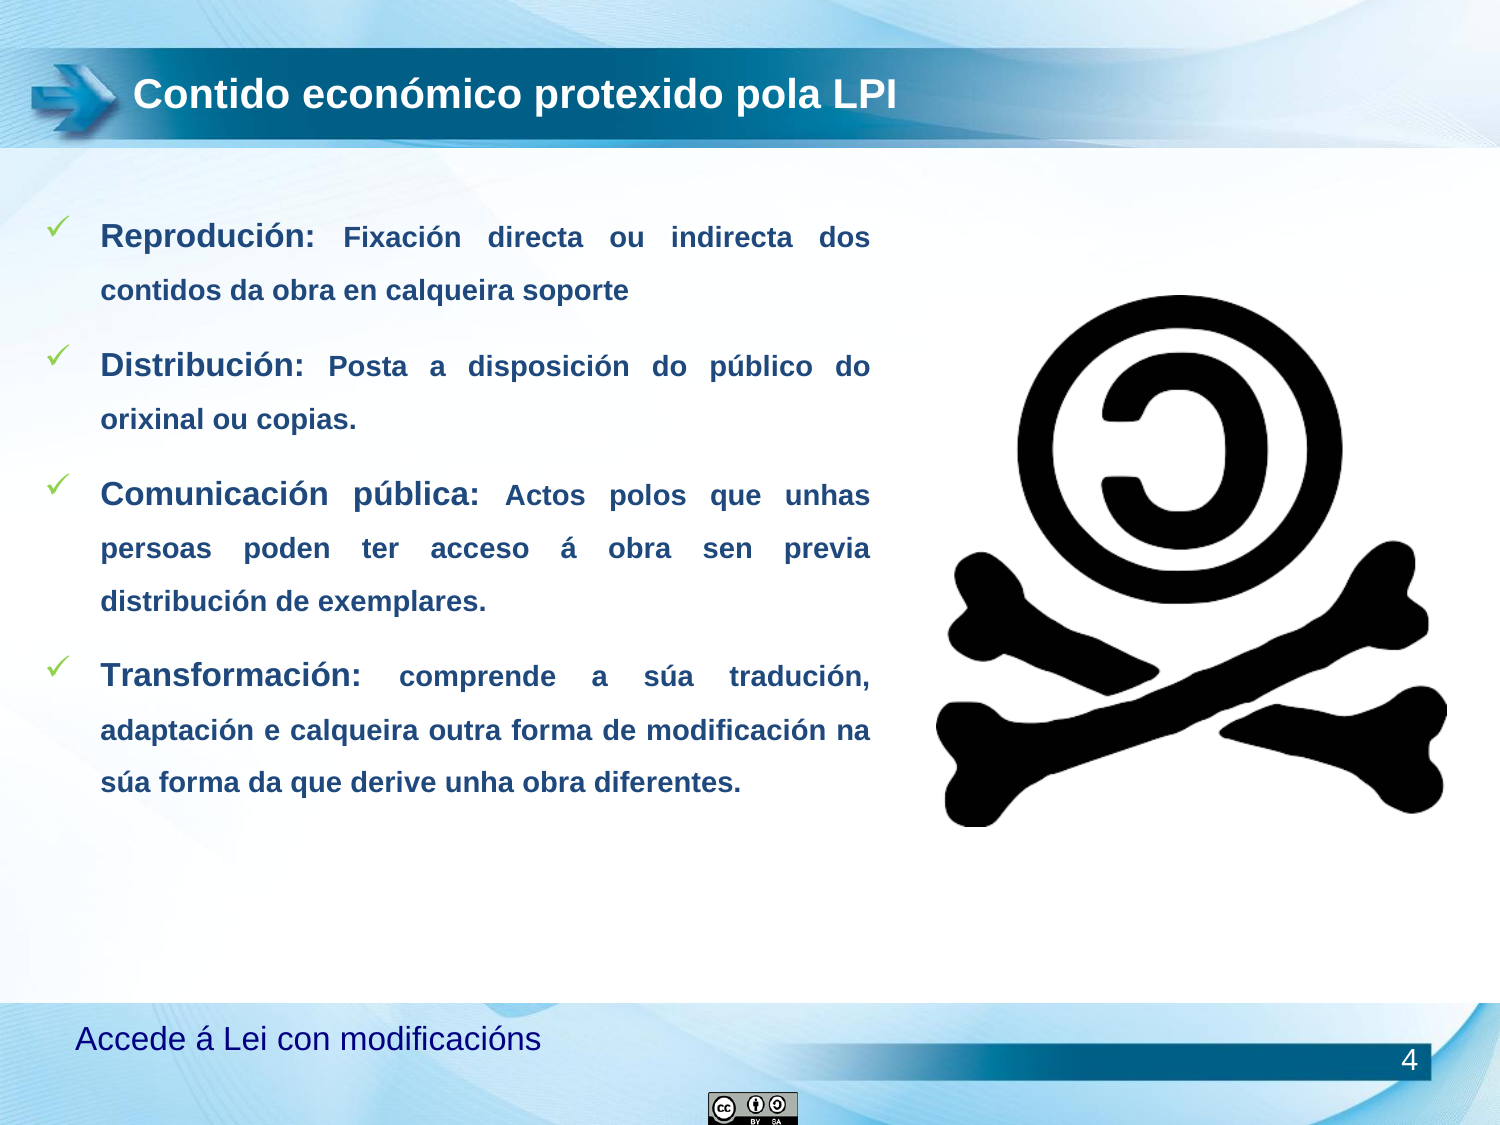

Contido económico protexido pola LPI
Reprodución: Fixación directa ou indirecta dos contidos da obra en calqueira soporte
Distribución: Posta a disposición do público do orixinal ou copias.
Comunicación pública: Actos polos que unhas persoas poden ter acceso á obra sen previa distribución de exemplares.
Transformación: comprende a súa tradución, adaptación e calqueira outra forma de modificación na súa forma da que derive unha obra diferentes.
Accede á Lei con modificacións